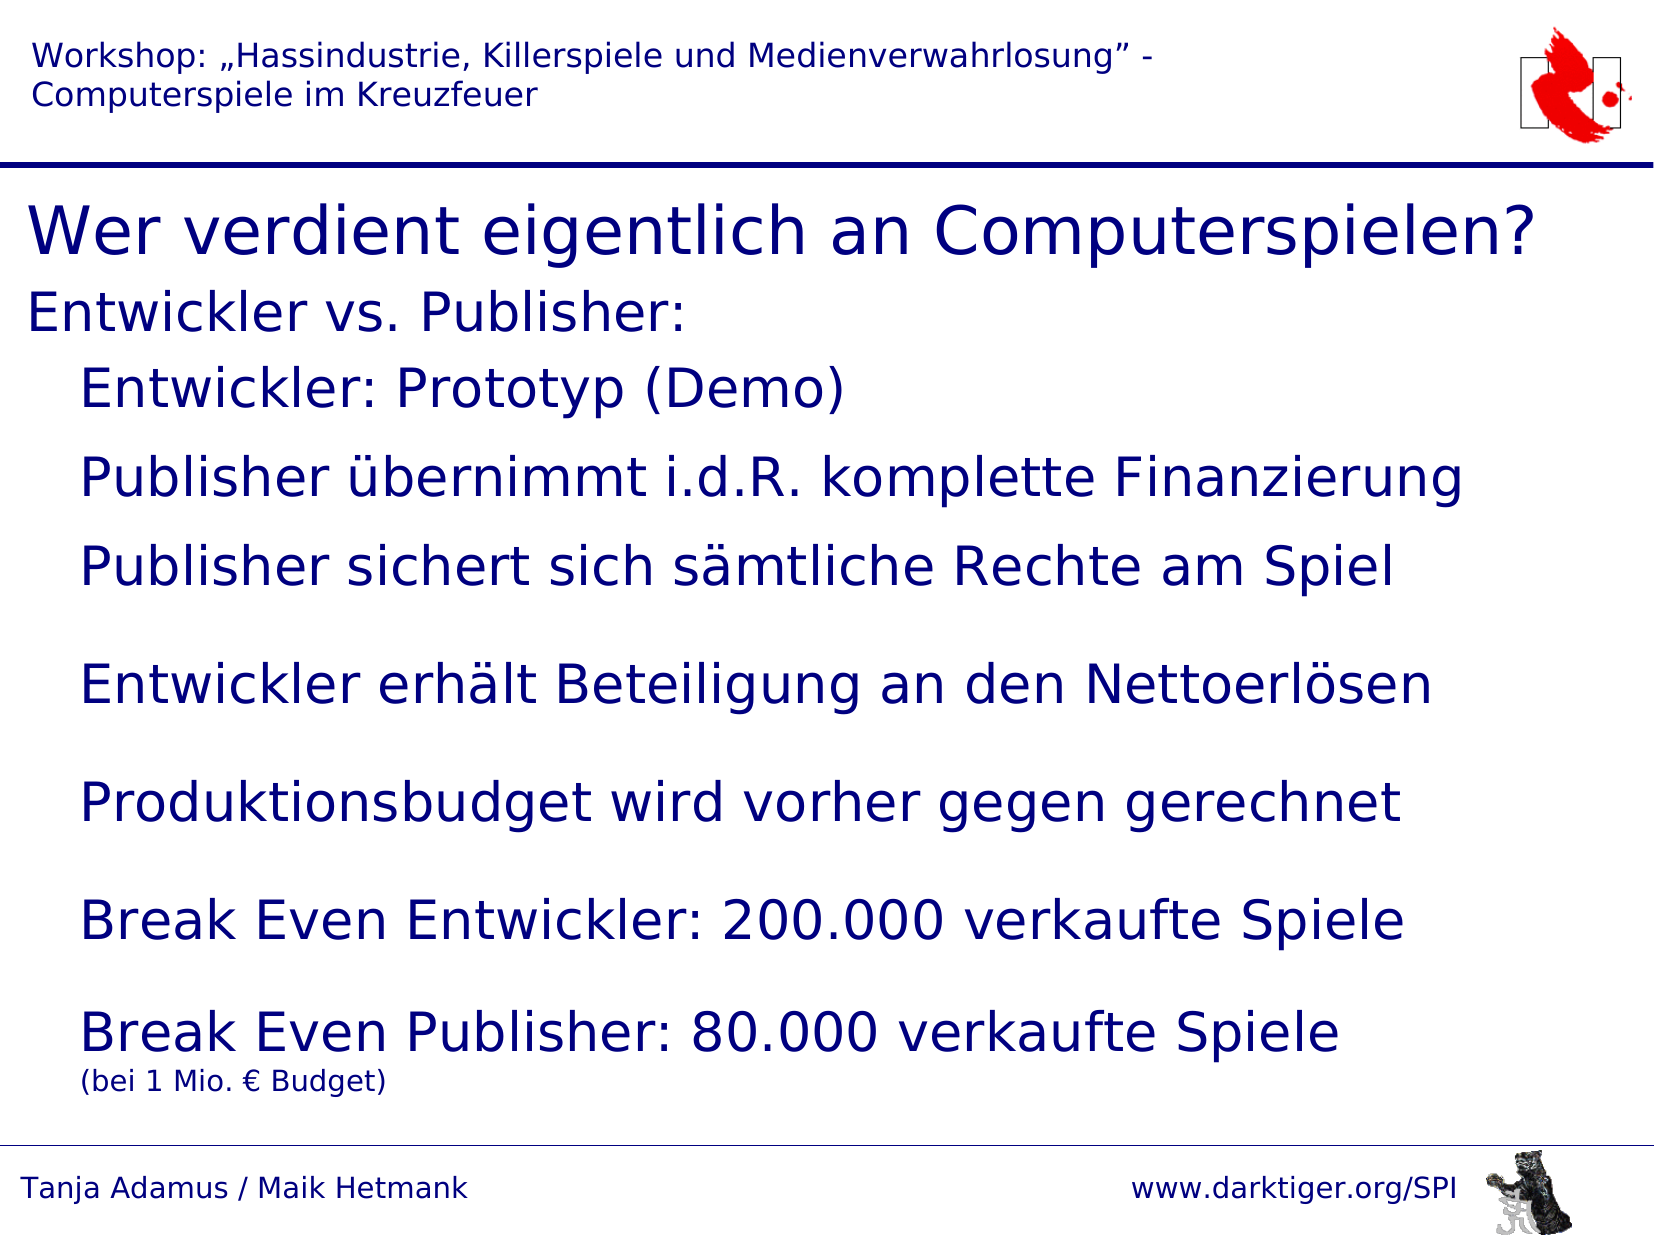

Workshop: „Hassindustrie, Killerspiele und Medienverwahrlosung” - Computerspiele im Kreuzfeuer
Wer verdient eigentlich an Computerspielen?
Entwickler vs. Publisher:
Entwickler: Prototyp (Demo)
Publisher übernimmt i.d.R. komplette Finanzierung
Publisher sichert sich sämtliche Rechte am Spiel
Entwickler erhält Beteiligung an den Nettoerlösen
Produktionsbudget wird vorher gegen gerechnet
Break Even Entwickler: 200.000 verkaufte Spiele
Break Even Publisher: 80.000 verkaufte Spiele
(bei 1 Mio. € Budget)